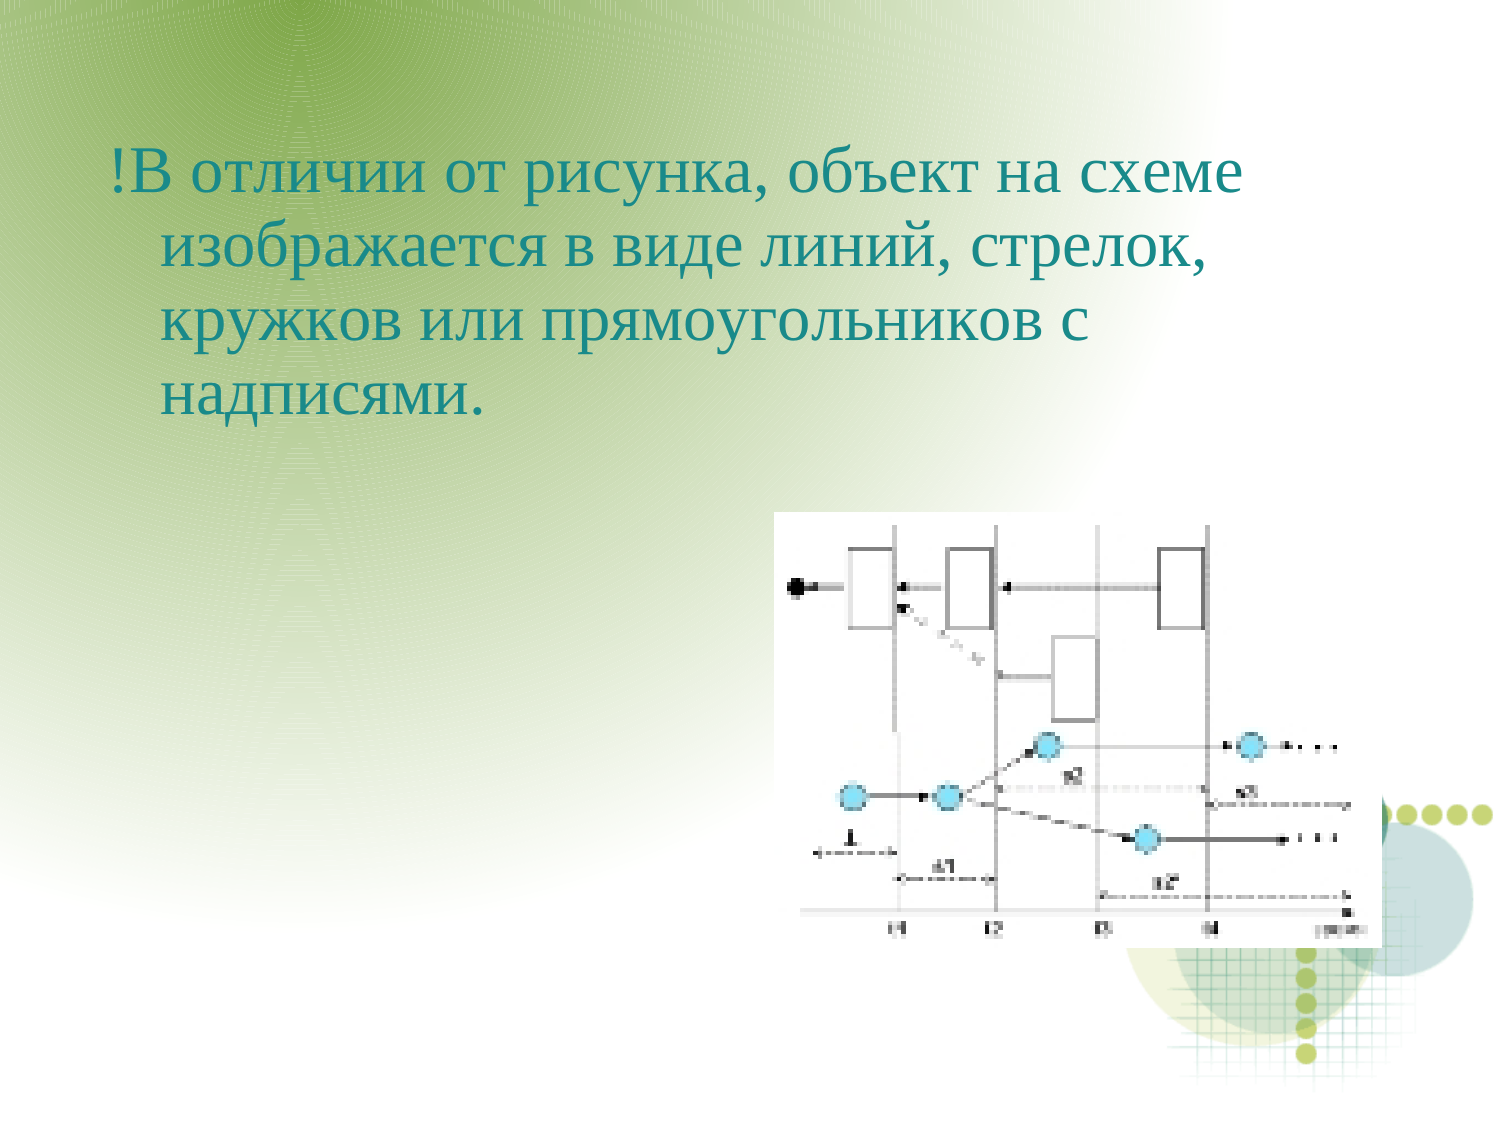

#
!В отличии от рисунка, объект на схеме изображается в виде линий, стрелок, кружков или прямоугольников с надписями.